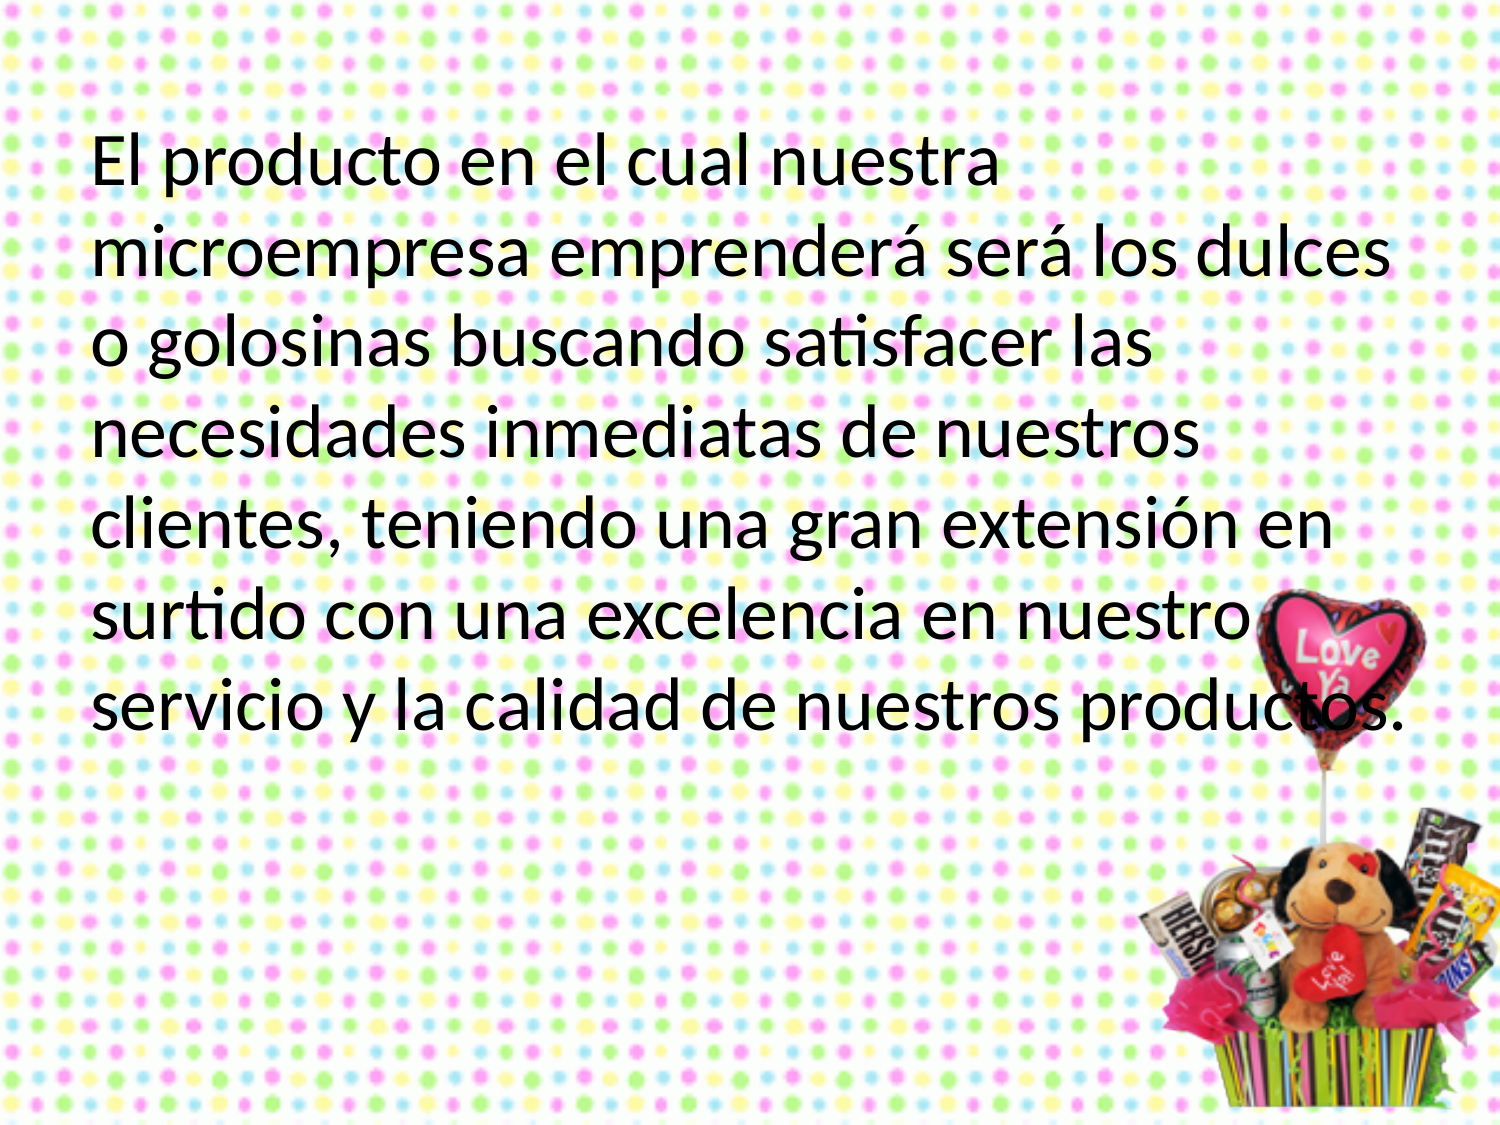

# El producto en el cual nuestra microempresa emprenderá será los dulces o golosinas buscando satisfacer las necesidades inmediatas de nuestros clientes, teniendo una gran extensión en surtido con una excelencia en nuestro servicio y la calidad de nuestros productos.